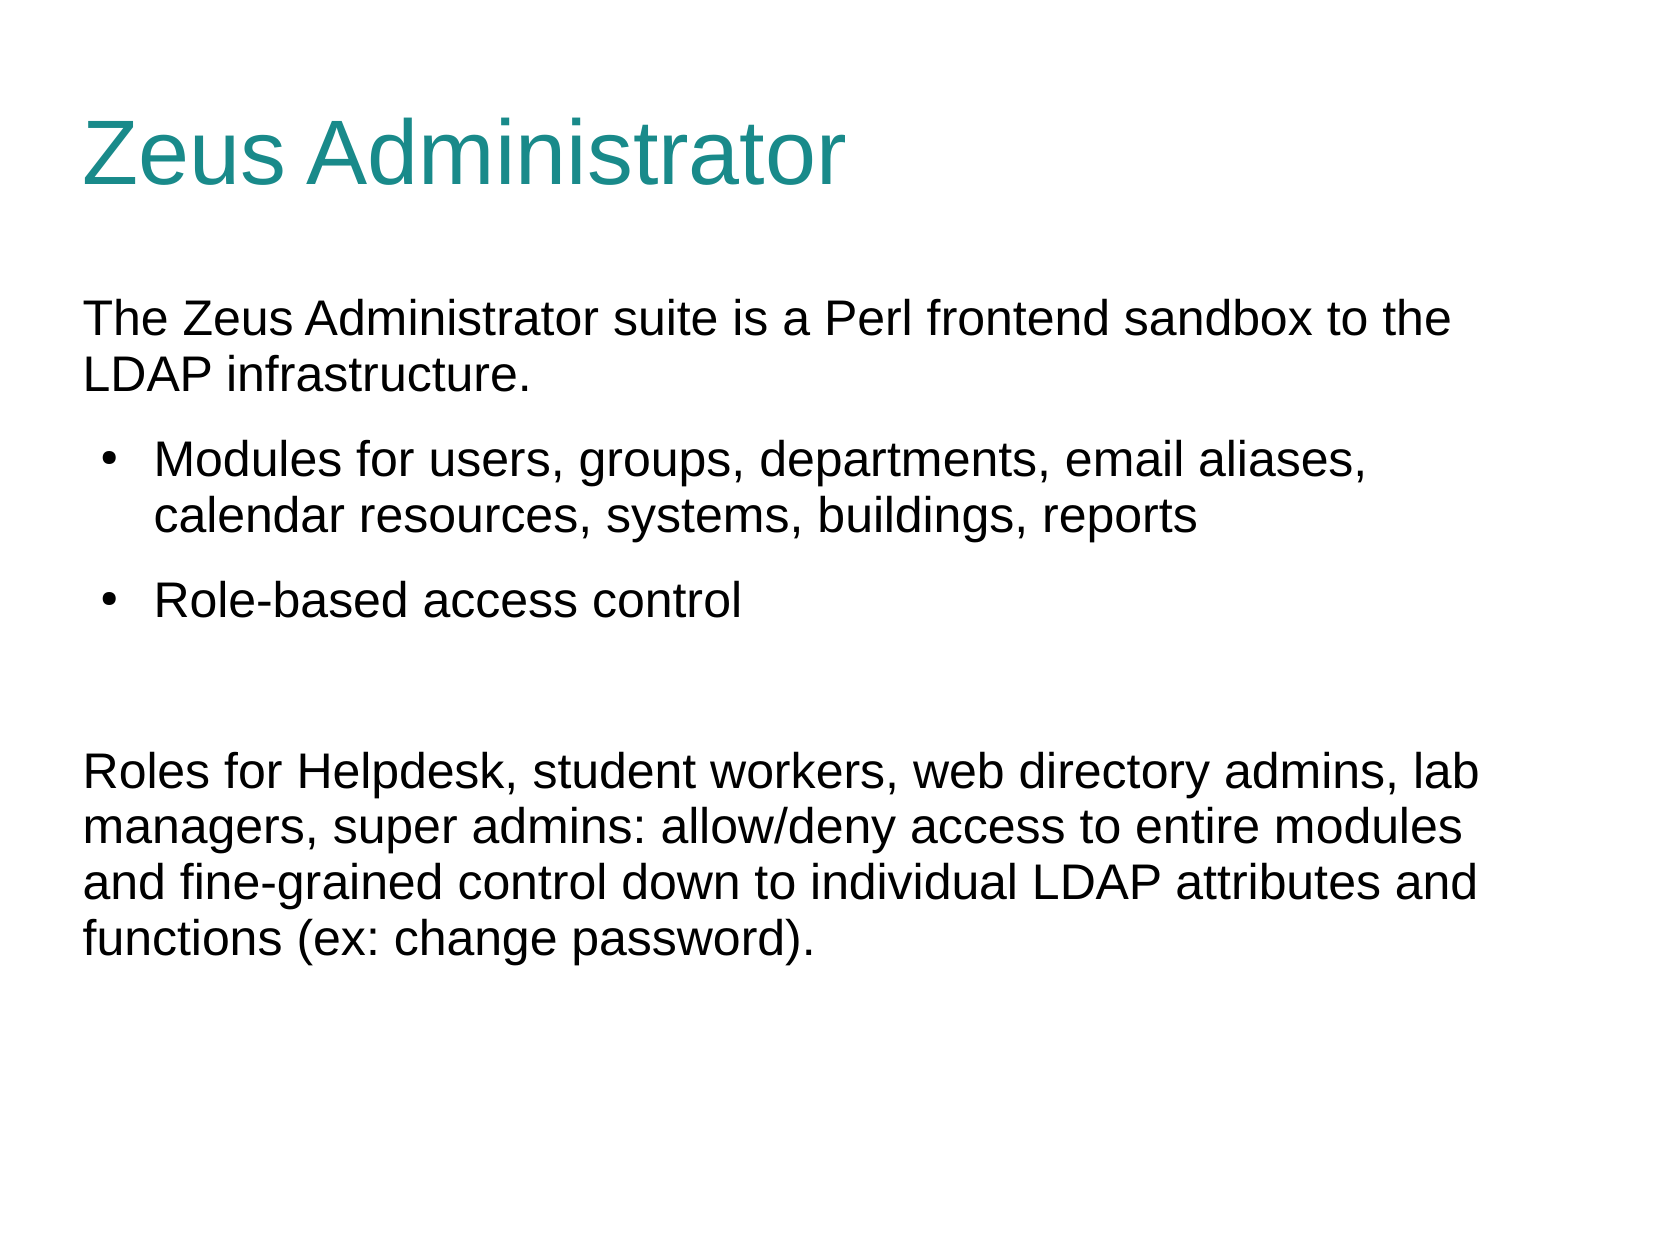

# Zeus Administrator
The Zeus Administrator suite is a Perl frontend sandbox to the LDAP infrastructure.
Modules for users, groups, departments, email aliases, calendar resources, systems, buildings, reports
Role-based access control
Roles for Helpdesk, student workers, web directory admins, lab managers, super admins: allow/deny access to entire modules and fine-grained control down to individual LDAP attributes and functions (ex: change password).